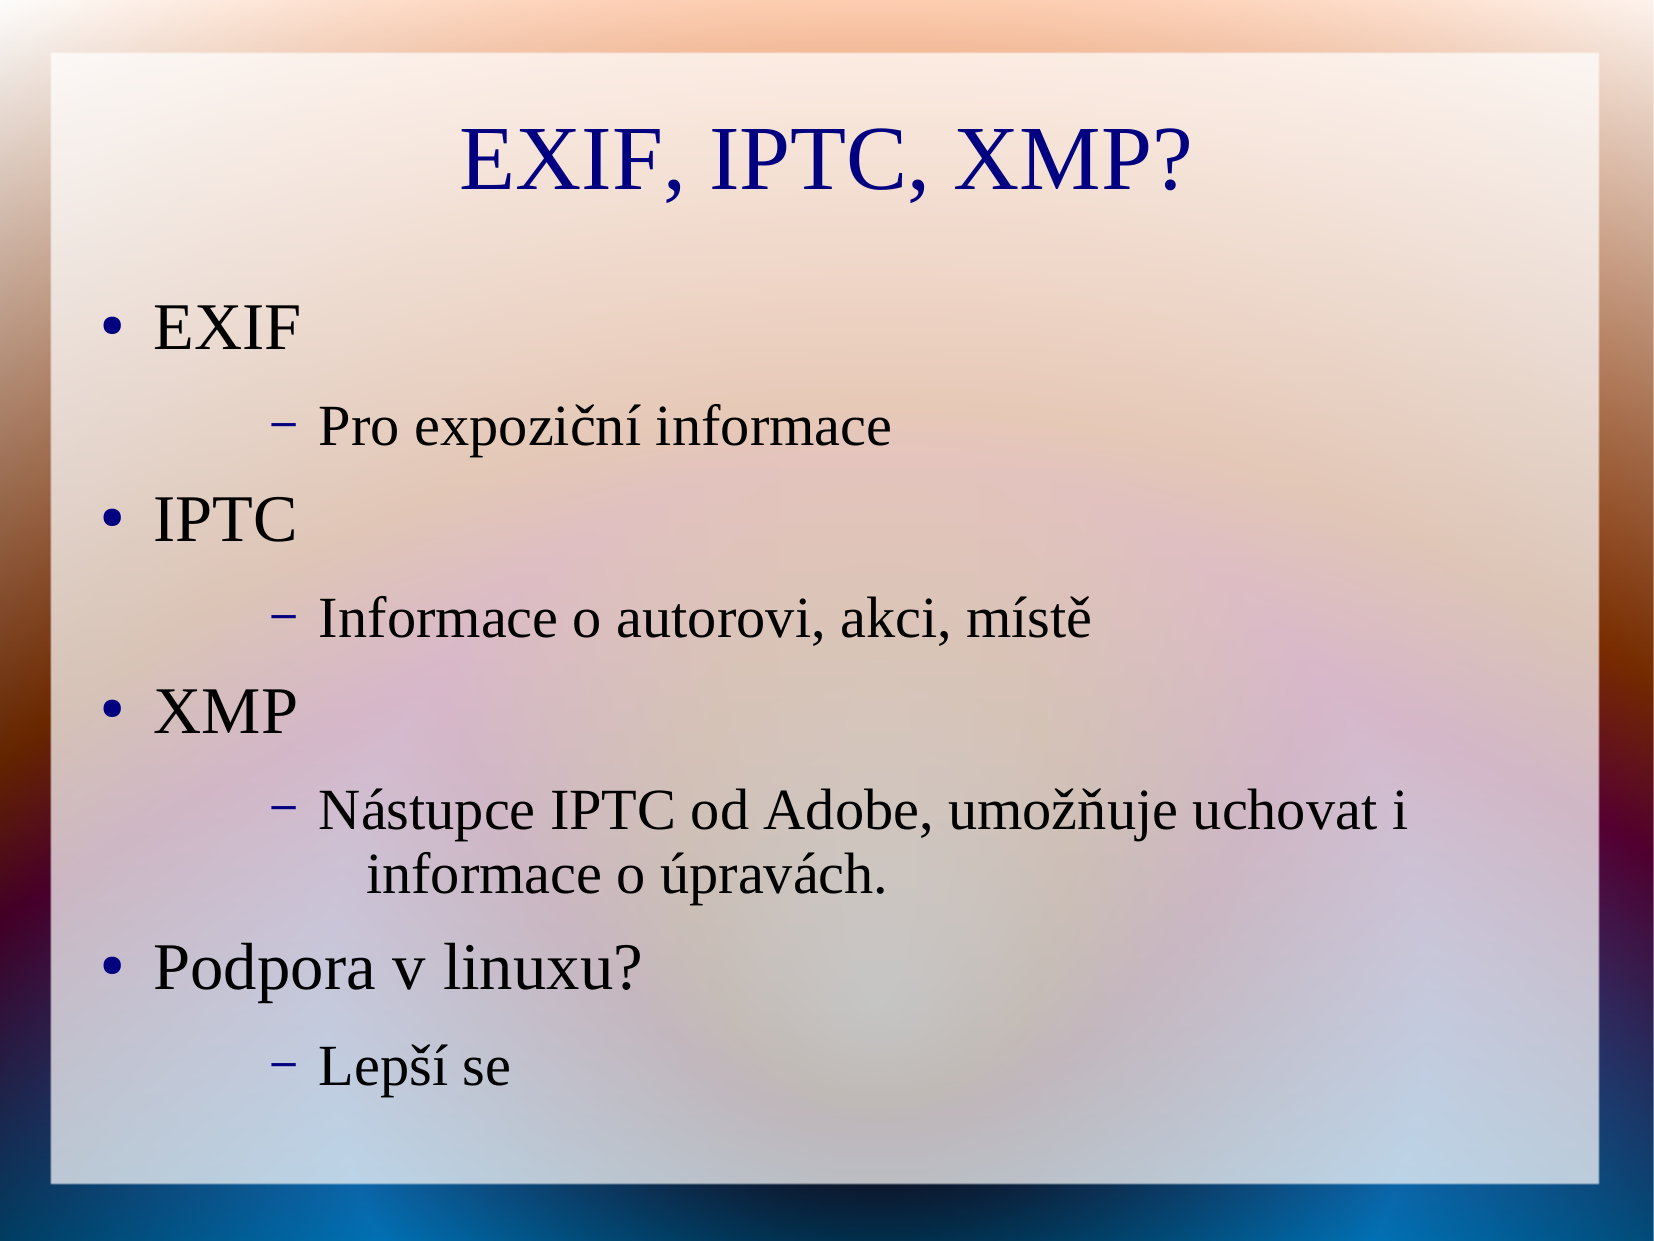

# EXIF, IPTC, XMP?
EXIF
Pro expoziční informace
IPTC
Informace o autorovi, akci, místě
XMP
Nástupce IPTC od Adobe, umožňuje uchovat i informace o úpravách.
Podpora v linuxu?
Lepší se